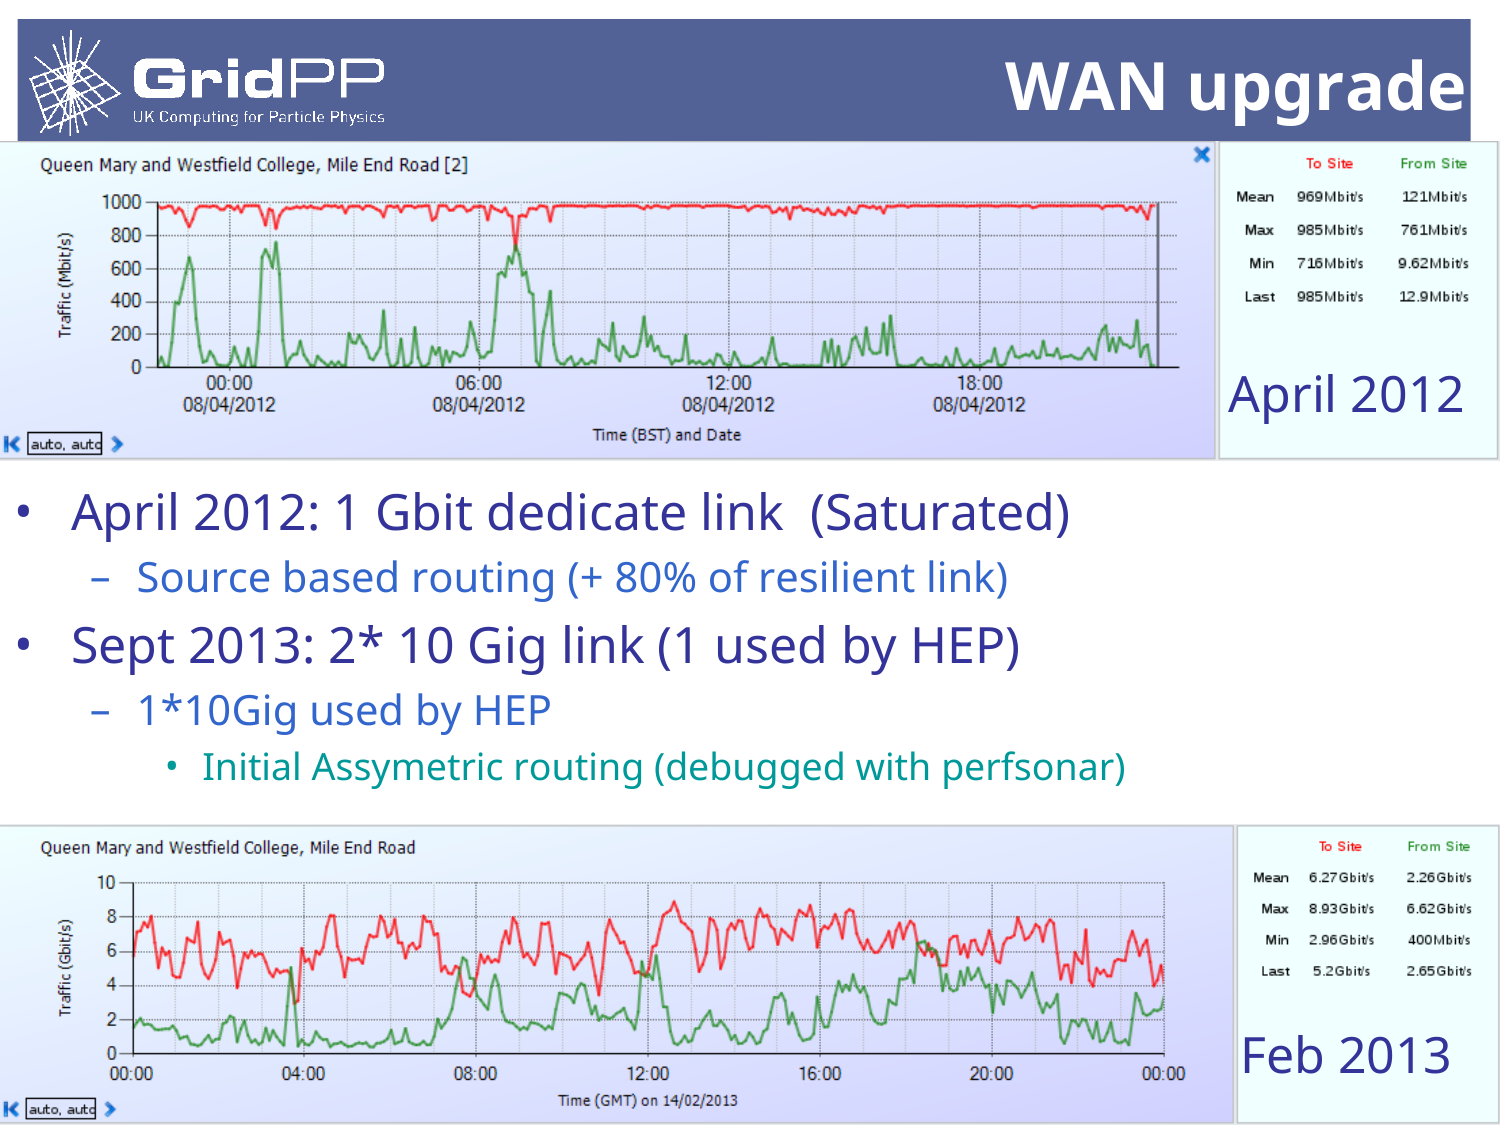

# WAN upgrade
April 2012
April 2012: 1 Gbit dedicate link (Saturated)
Source based routing (+ 80% of resilient link)
Sept 2013: 2* 10 Gig link (1 used by HEP)
1*10Gig used by HEP
Initial Assymetric routing (debugged with perfsonar)
Feb 2013
QMUL Site Report - Spring 2013 HEPiX
9